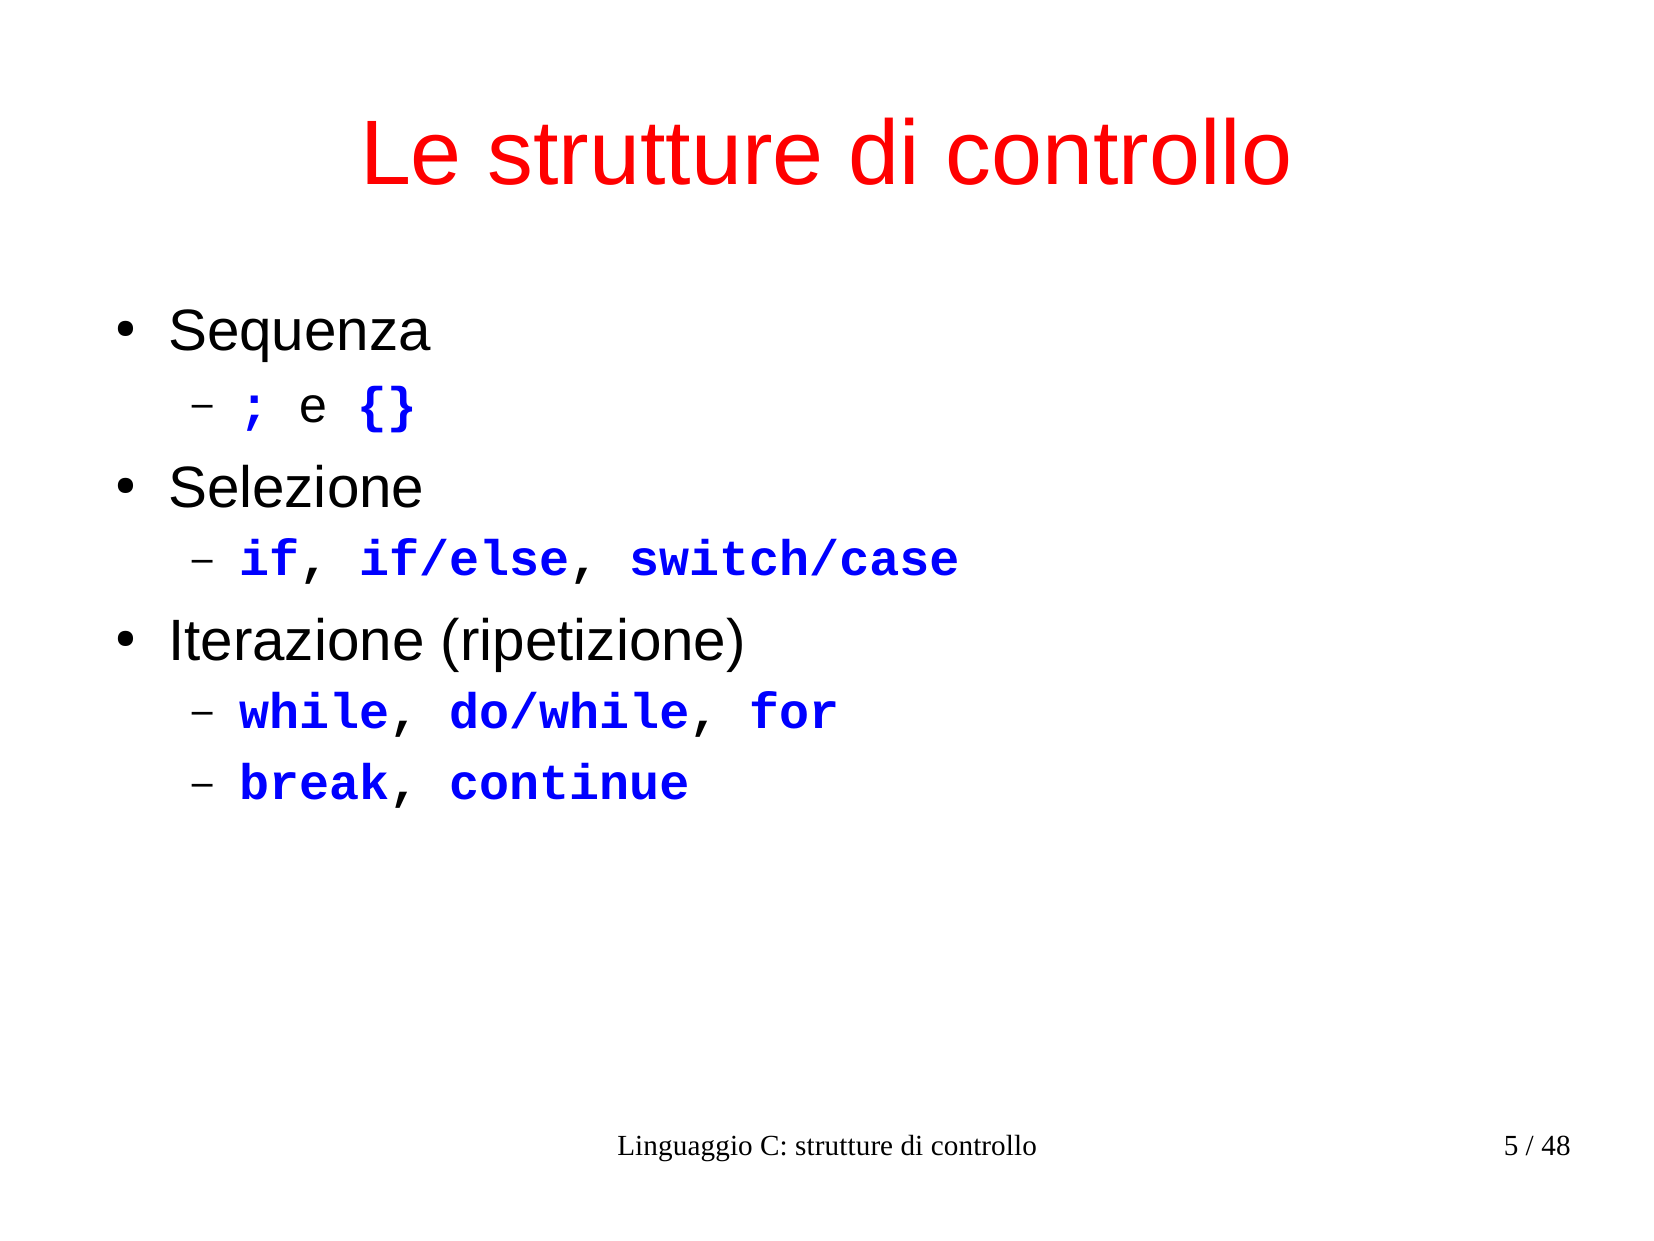

# Le strutture di controllo
Sequenza
; e {}
Selezione
if, if/else, switch/case
Iterazione (ripetizione)
while, do/while, for
break, continue
Linguaggio C: strutture di controllo
5